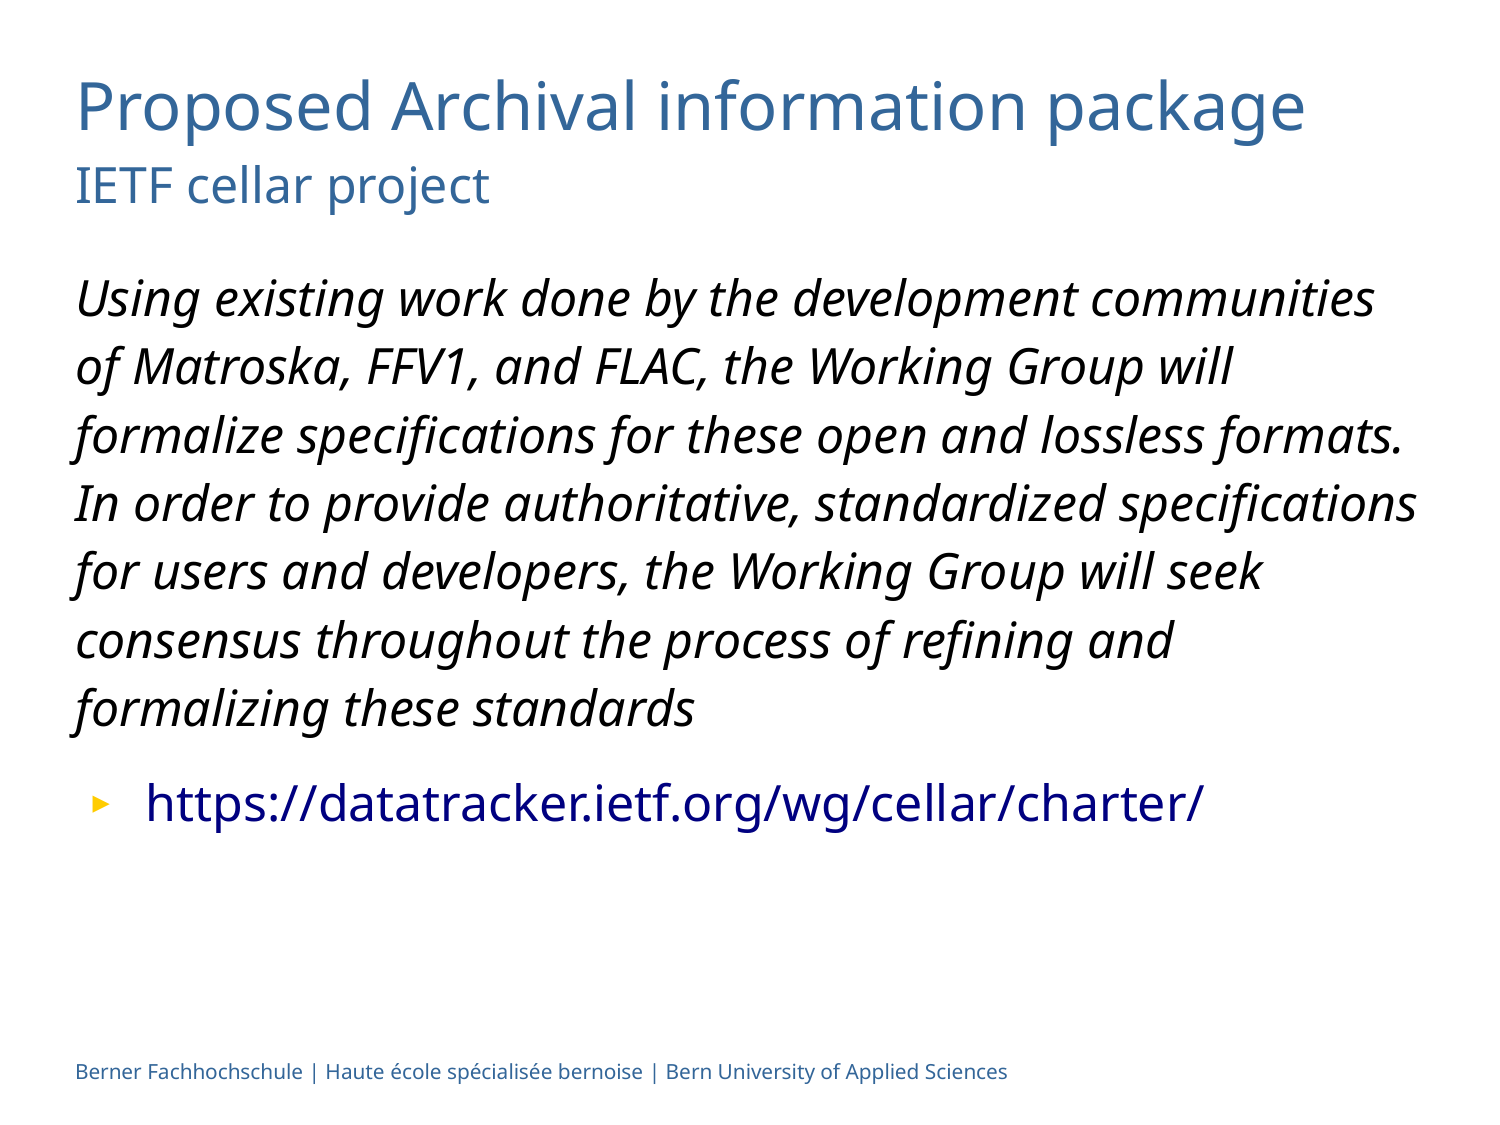

# Proposed Archival information package IETF cellar project
Using existing work done by the development communities of Matroska, FFV1, and FLAC, the Working Group will formalize specifications for these open and lossless formats. In order to provide authoritative, standardized specifications for users and developers, the Working Group will seek consensus throughout the process of refining and formalizing these standards
https://datatracker.ietf.org/wg/cellar/charter/